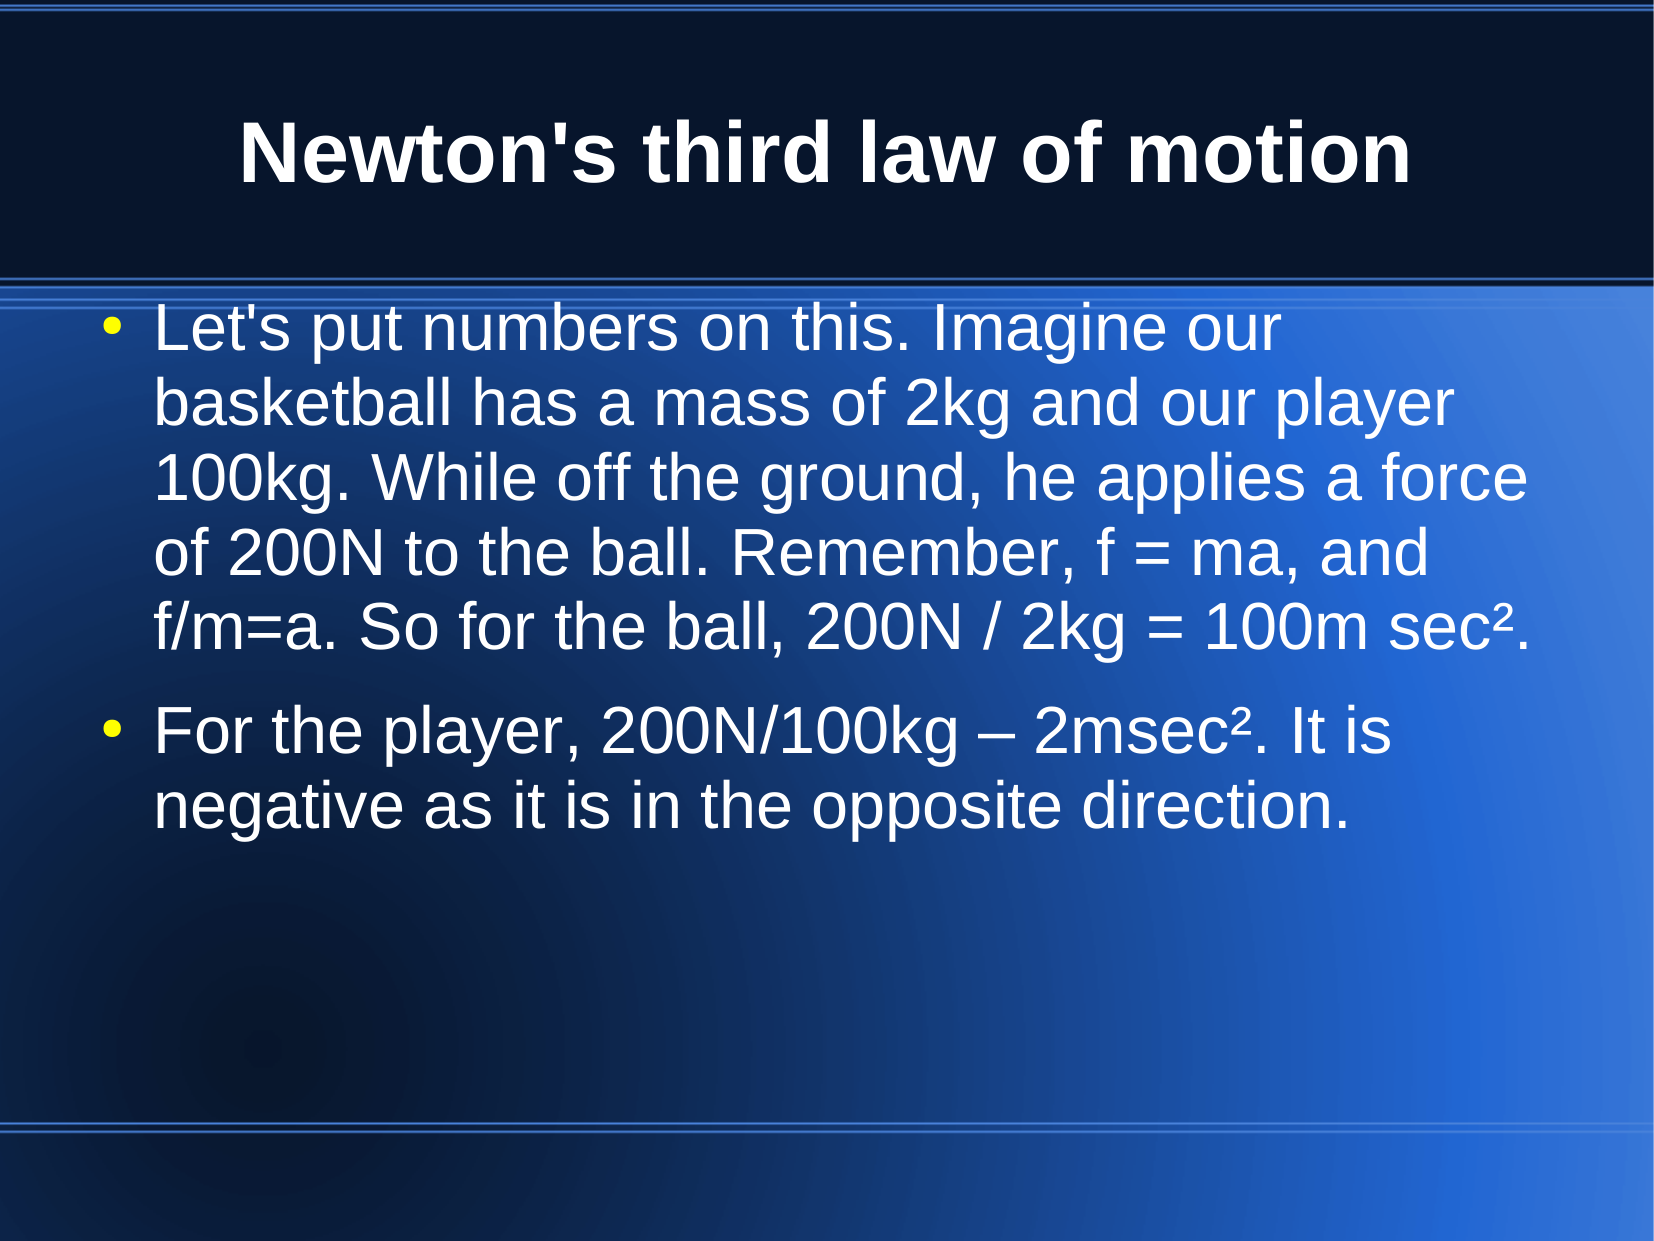

# Newton's third law of motion
Let's put numbers on this. Imagine our basketball has a mass of 2kg and our player 100kg. While off the ground, he applies a force of 200N to the ball. Remember, f = ma, and f/m=a. So for the ball, 200N / 2kg = 100m sec².
For the player, 200N/100kg – 2msec². It is negative as it is in the opposite direction.